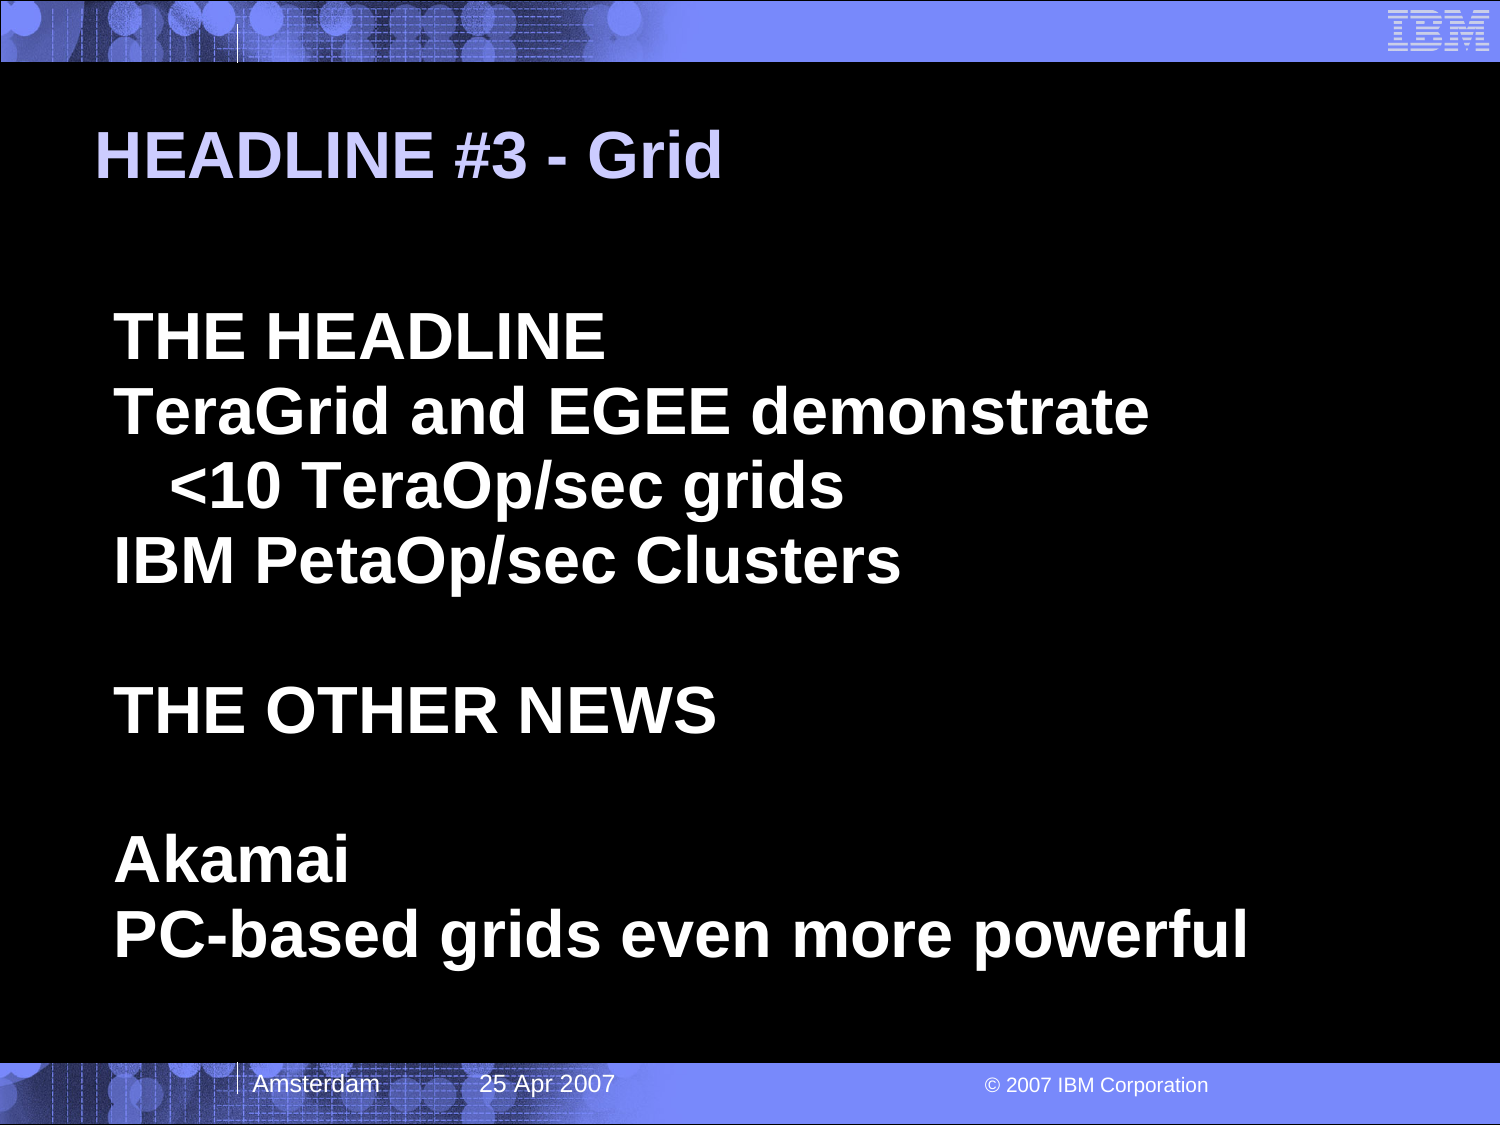

# HEADLINE #3 - Grid
THE HEADLINE
TeraGrid and EGEE demonstrate <10 TeraOp/sec grids
IBM PetaOp/sec Clusters
THE OTHER NEWS
Akamai
PC-based grids even more powerful